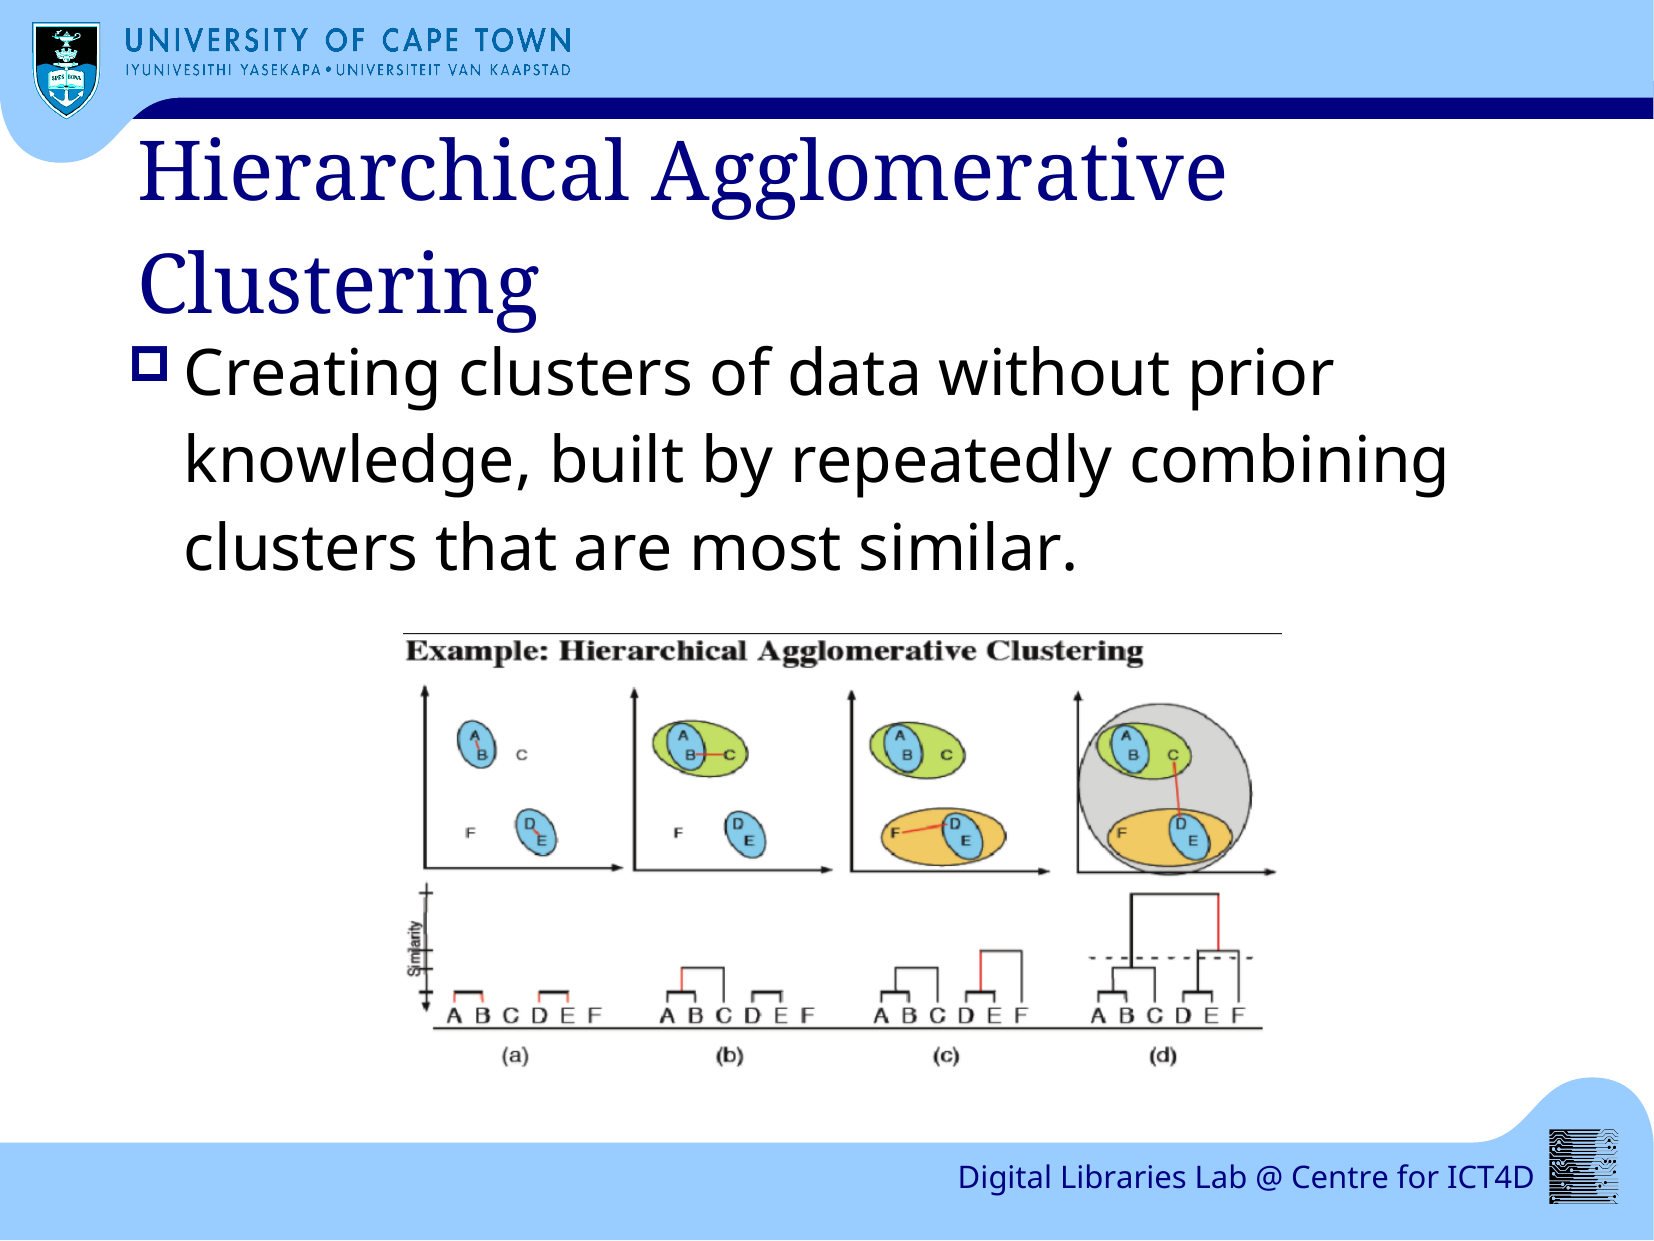

# Hierarchical Agglomerative Clustering
Creating clusters of data without prior knowledge, built by repeatedly combining clusters that are most similar.